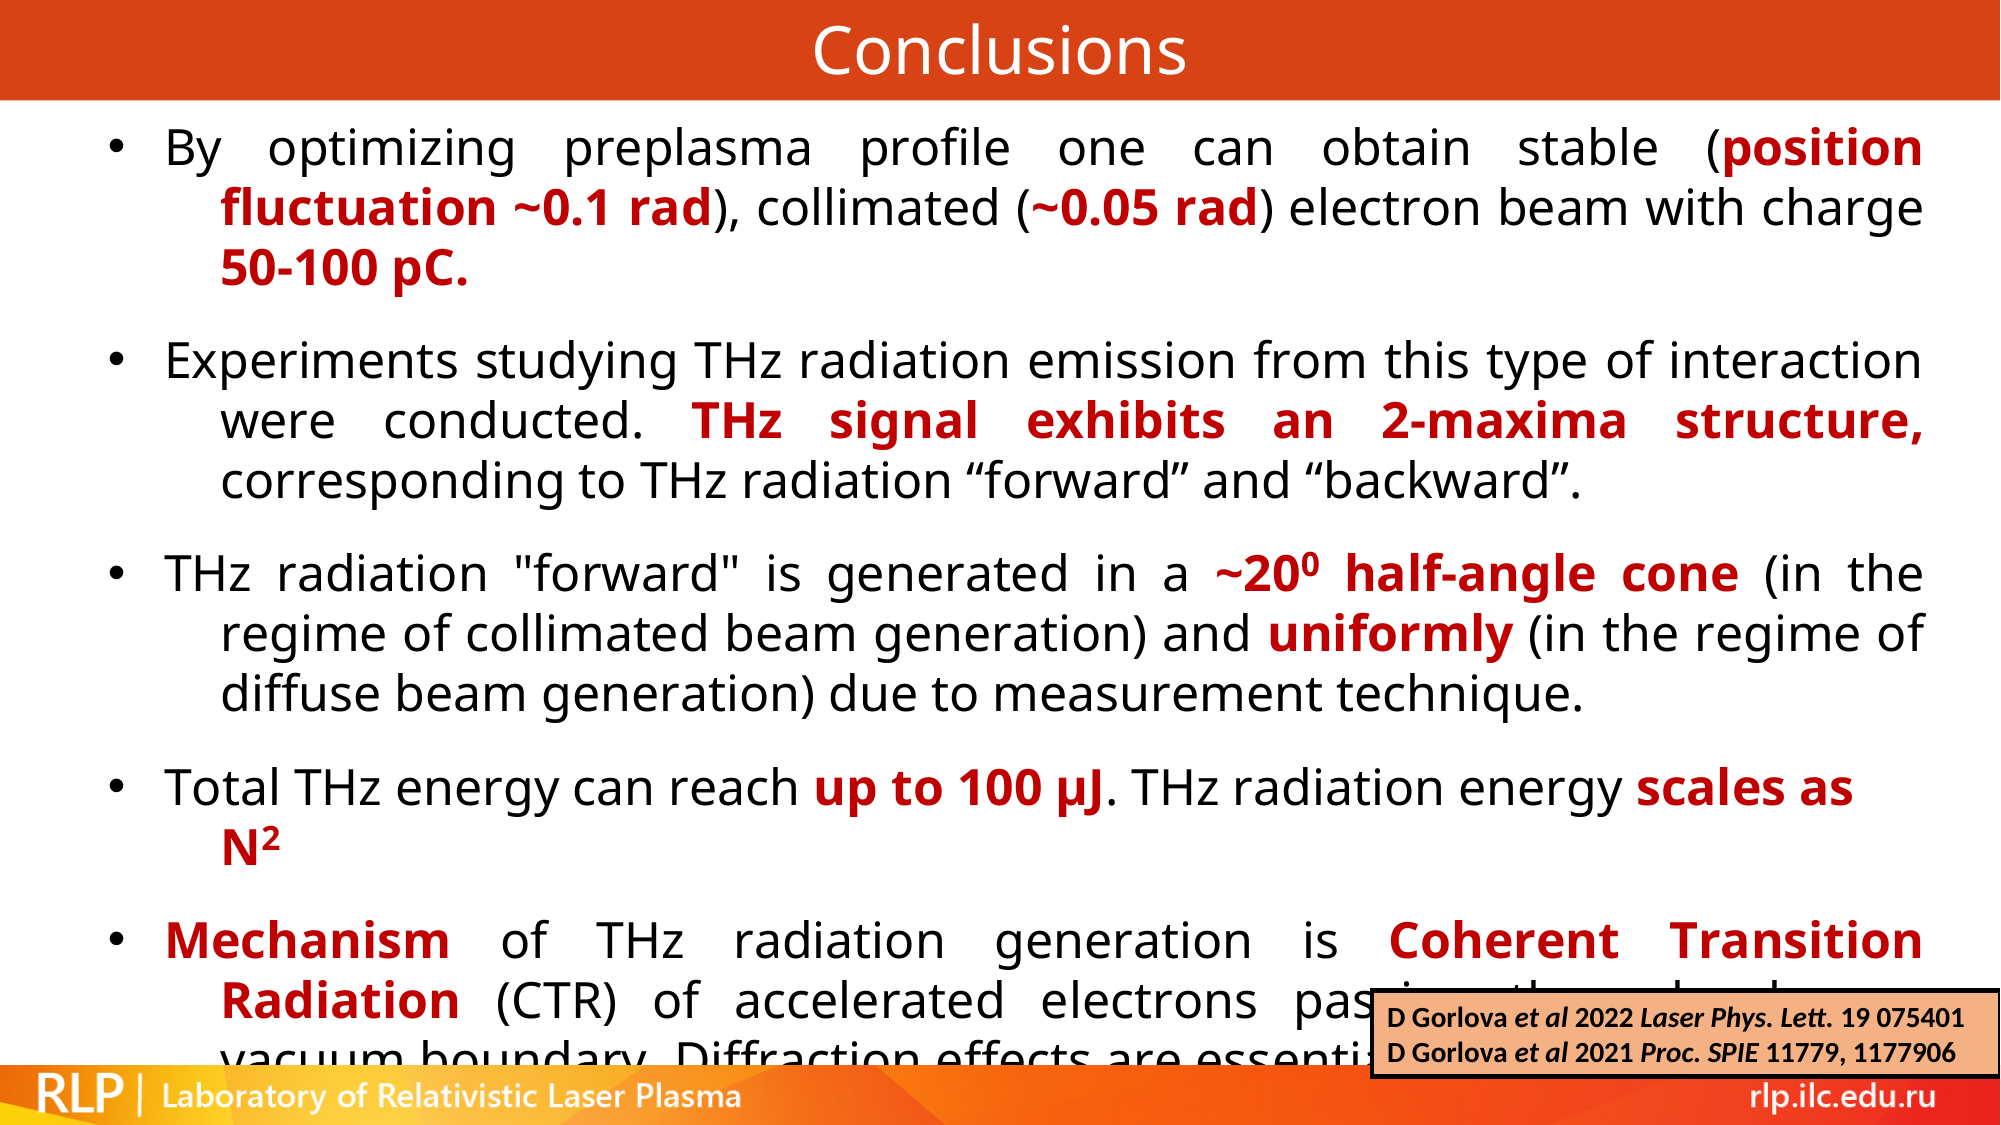

Conclusions
By optimizing preplasma profile one can obtain stable (position fluctuation ~0.1 rad), collimated (~0.05 rad) electron beam with charge 50-100 pC.
Experiments studying THz radiation emission from this type of interaction were conducted. THz signal exhibits an 2-maxima structure, corresponding to THz radiation “forward” and “backward”.
THz radiation "forward" is generated in a ~200 half-angle cone (in the regime of collimated beam generation) and uniformly (in the regime of diffuse beam generation) due to measurement technique.
Total THz energy can reach up to 100 μJ. THz radiation energy scales as N2
Mechanism of THz radiation generation is Coherent Transition Radiation (CTR) of accelerated electrons passing through plasma-vacuum boundary. Diffraction effects are essential to consider.
D Gorlova et al 2022 Laser Phys. Lett. 19 075401
D Gorlova et al 2021 Proc. SPIE 11779, 1177906